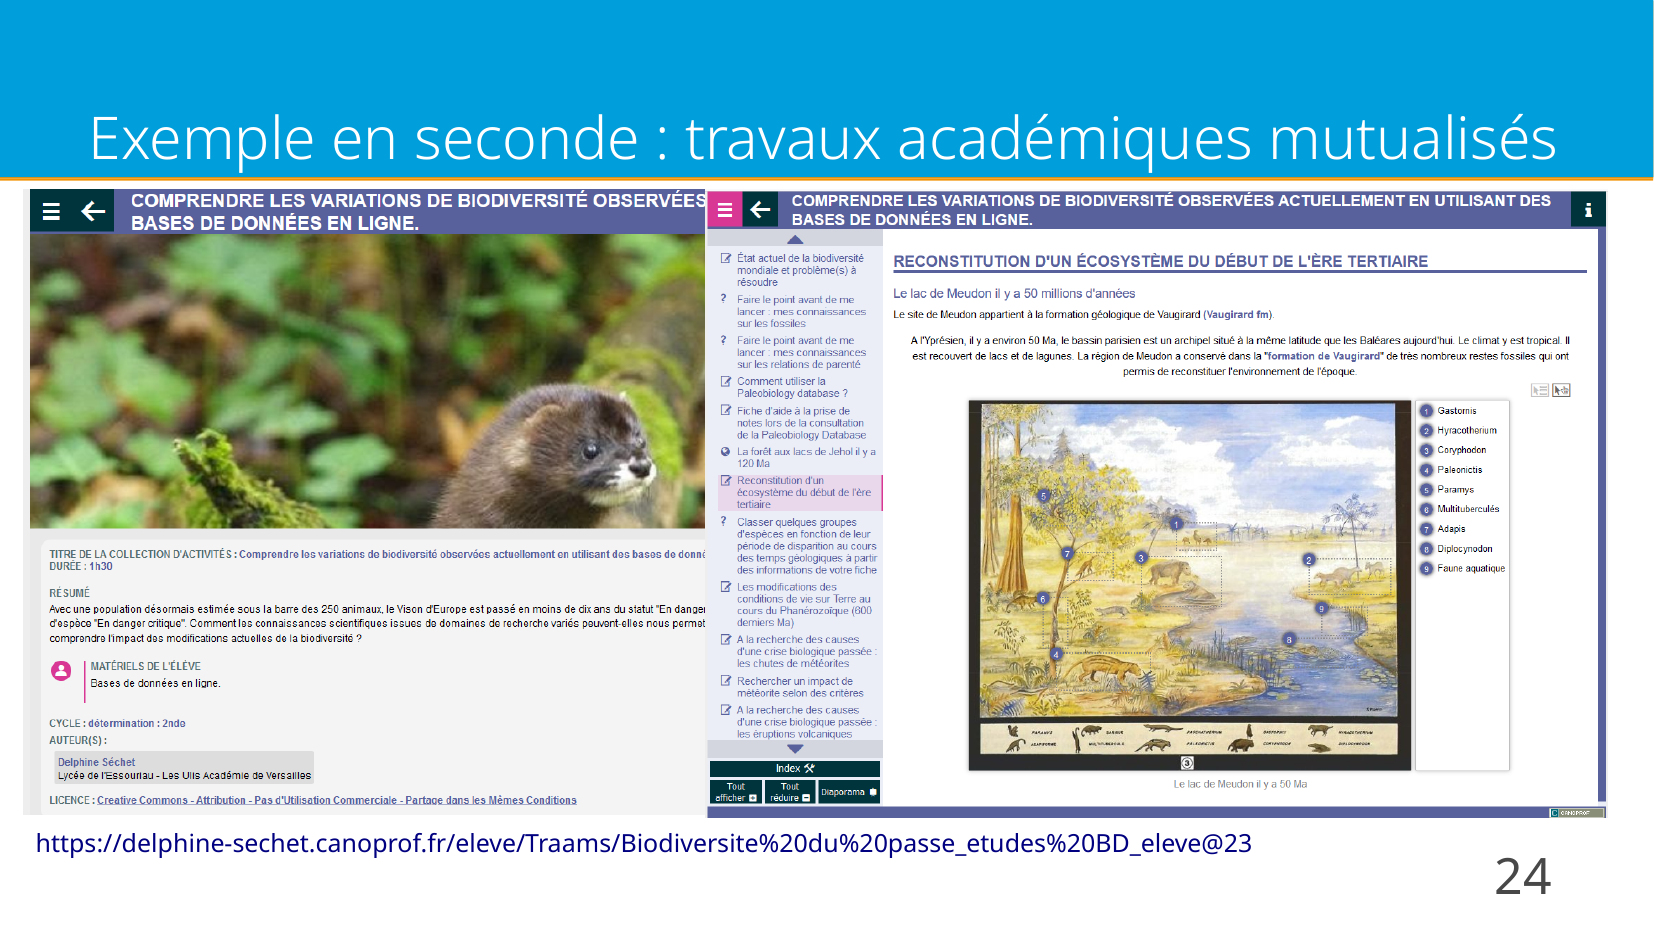

# Exemple en seconde : travaux académiques mutualisés
https://delphine-sechet.canoprof.fr/eleve/Traams/Biodiversite%20du%20passe_etudes%20BD_eleve@23
24